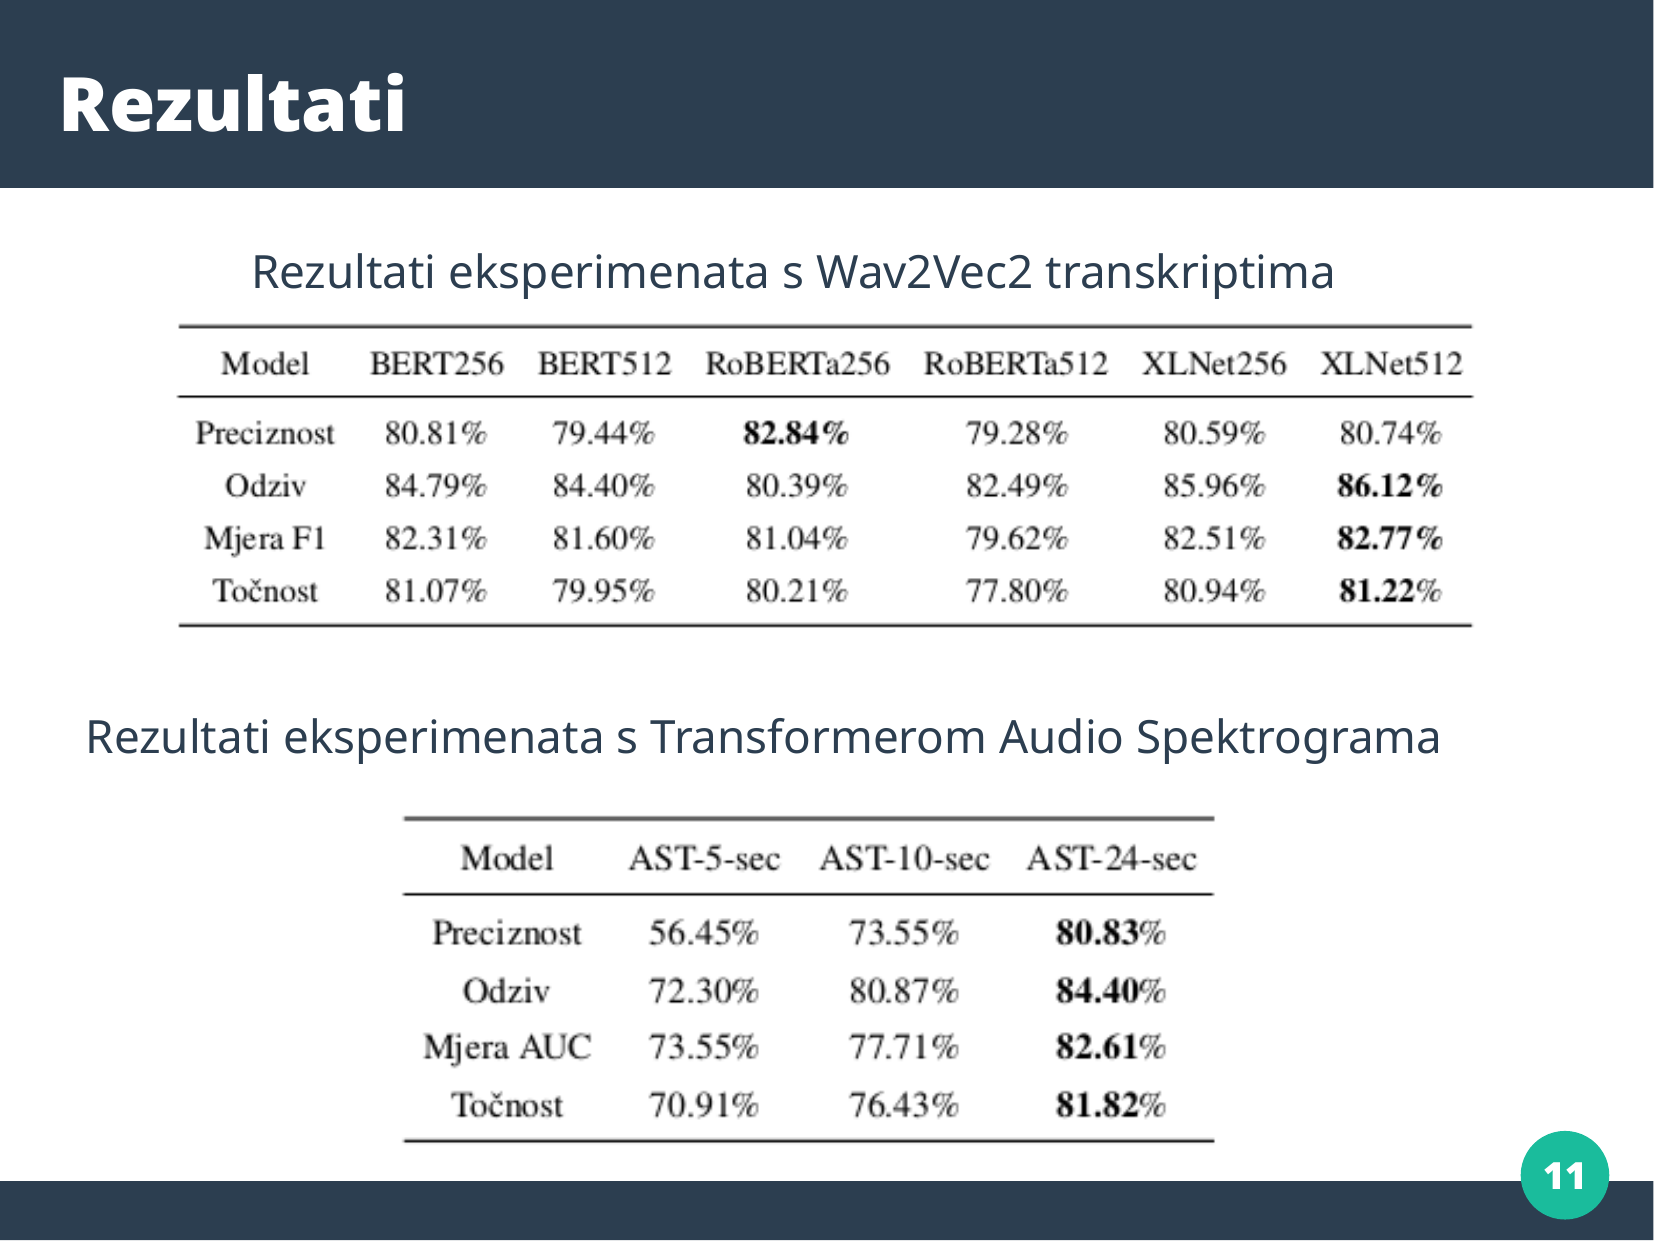

# Rezultati
Rezultati eksperimenata s Wav2Vec2 transkriptima
Rezultati eksperimenata s Transformerom Audio Spektrograma
11